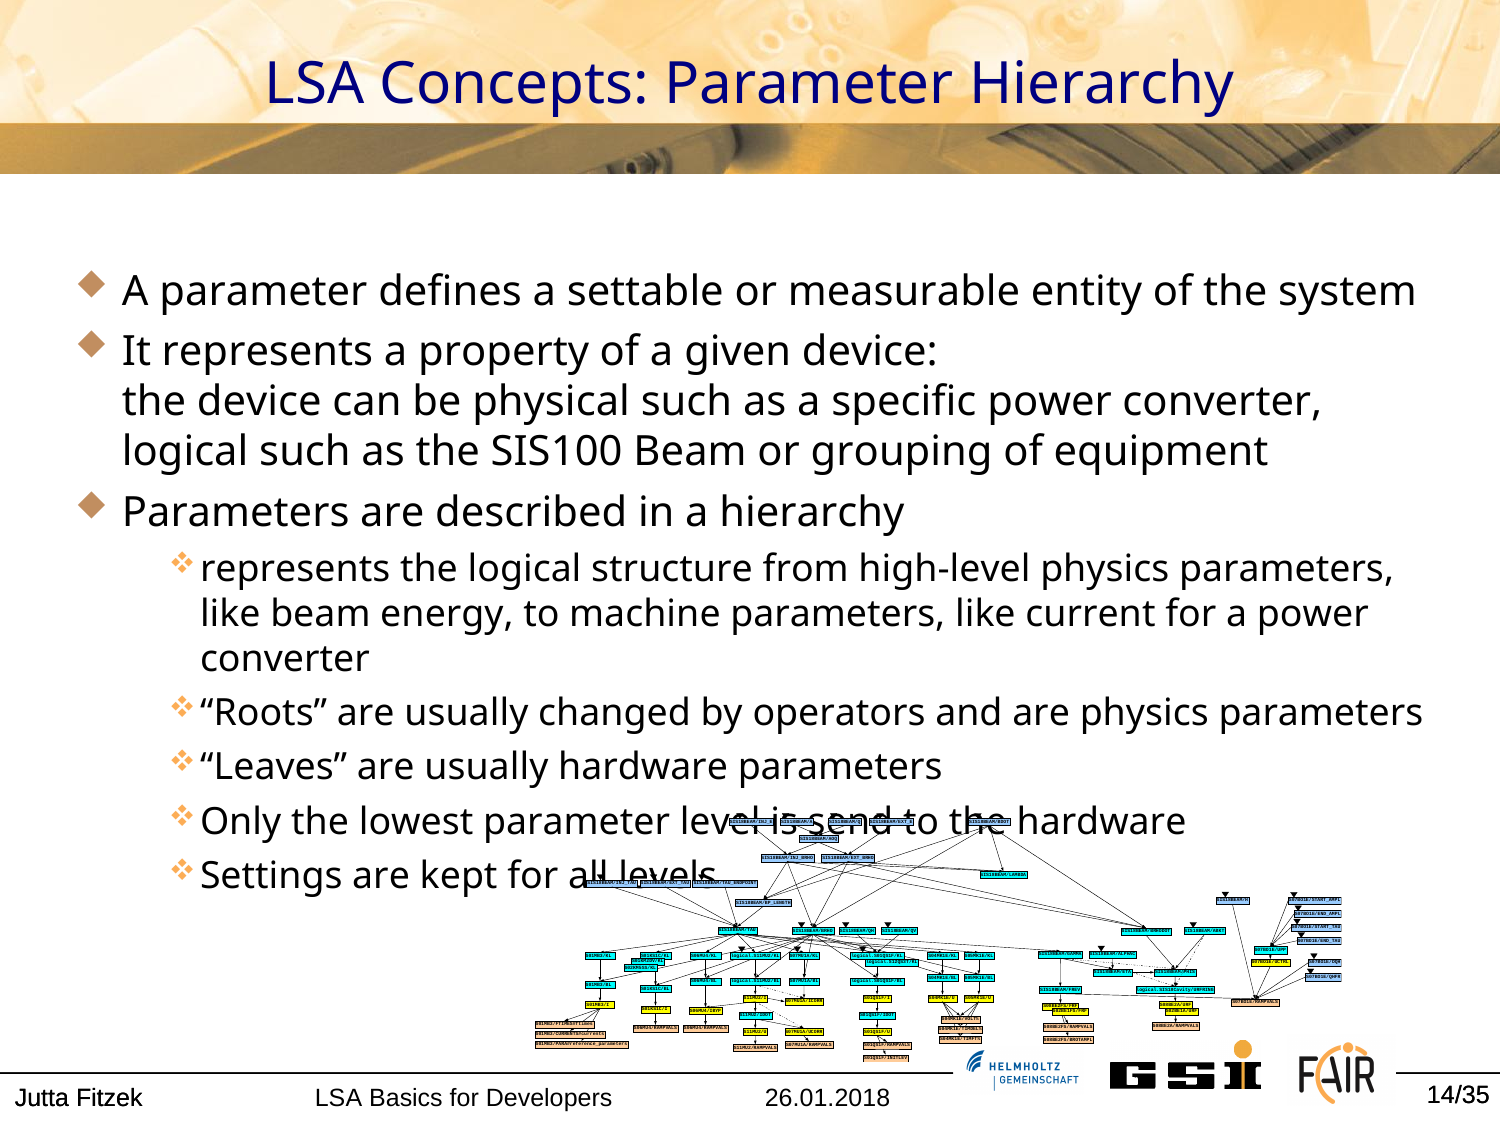

# LSA Concepts: Parameter Hierarchy
A parameter defines a settable or measurable entity of the system
It represents a property of a given device:
the device can be physical such as a specific power converter,
logical such as the SIS100 Beam or grouping of equipment
Parameters are described in a hierarchy
represents the logical structure from high-level physics parameters, like beam energy, to machine parameters, like current for a power converter
“Roots” are usually changed by operators and are physics parameters
“Leaves” are usually hardware parameters
Only the lowest parameter level is send to the hardware
Settings are kept for all levels
14